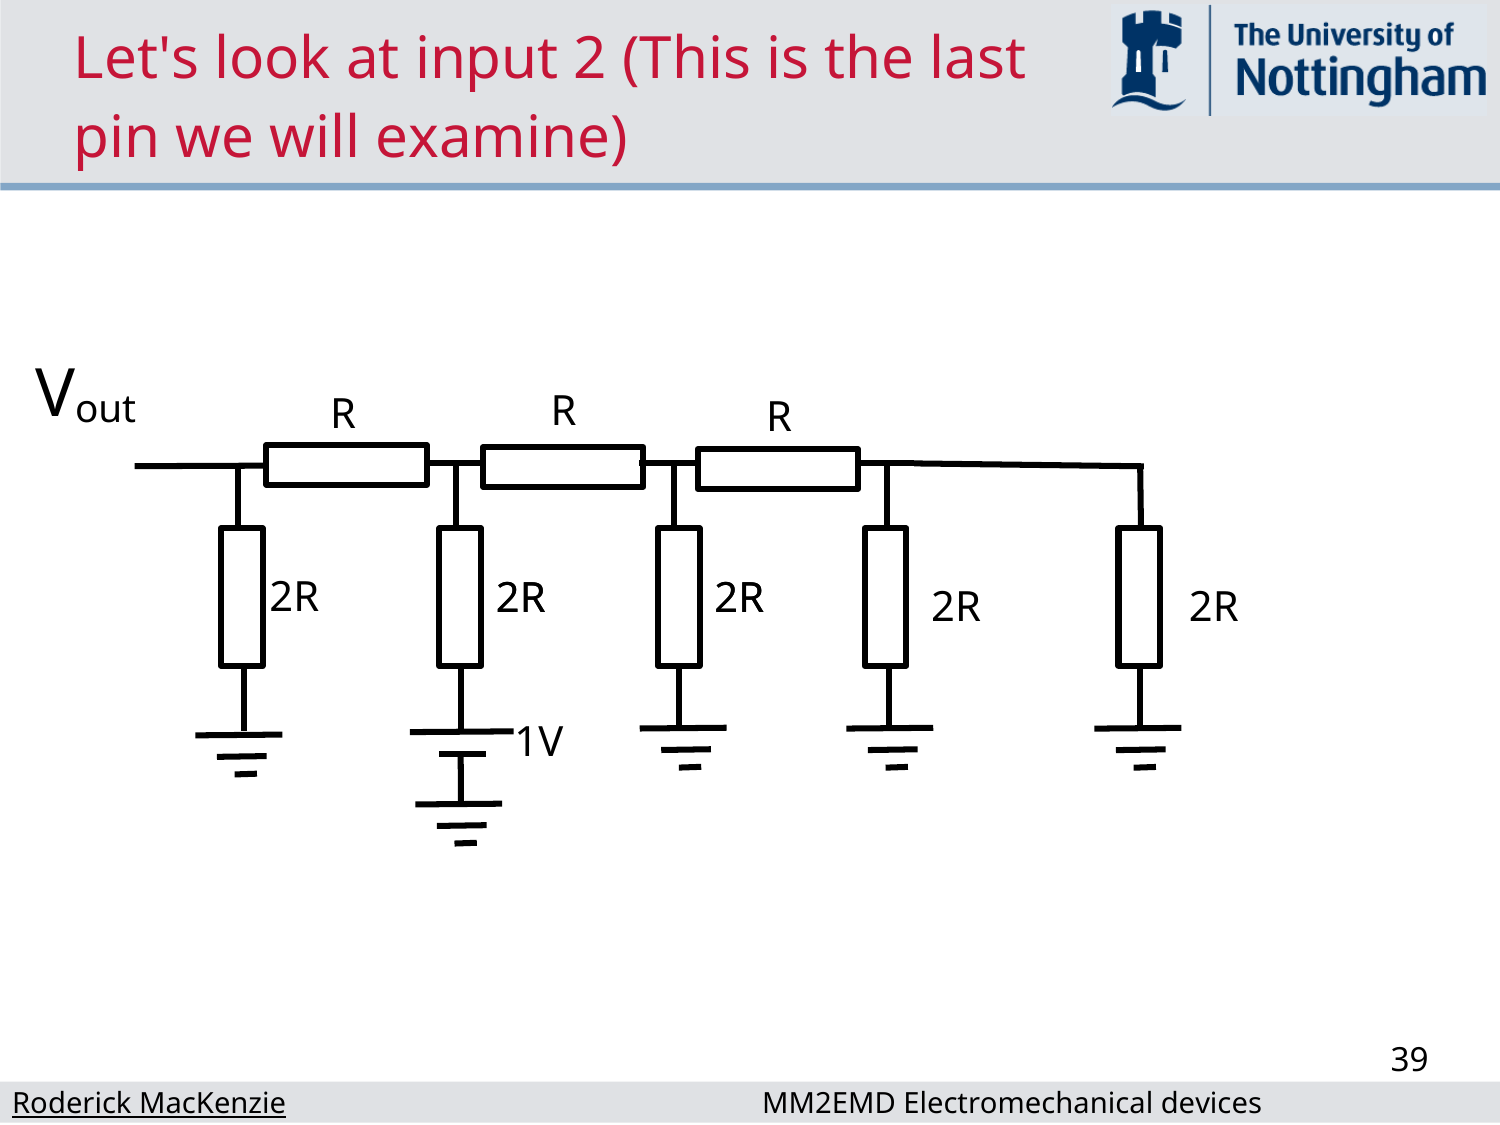

# Let's look at input 2 (This is the last pin we will examine)
Vout
R
R
R
2R
2R
2R
2R
2R
2R
2R
1V